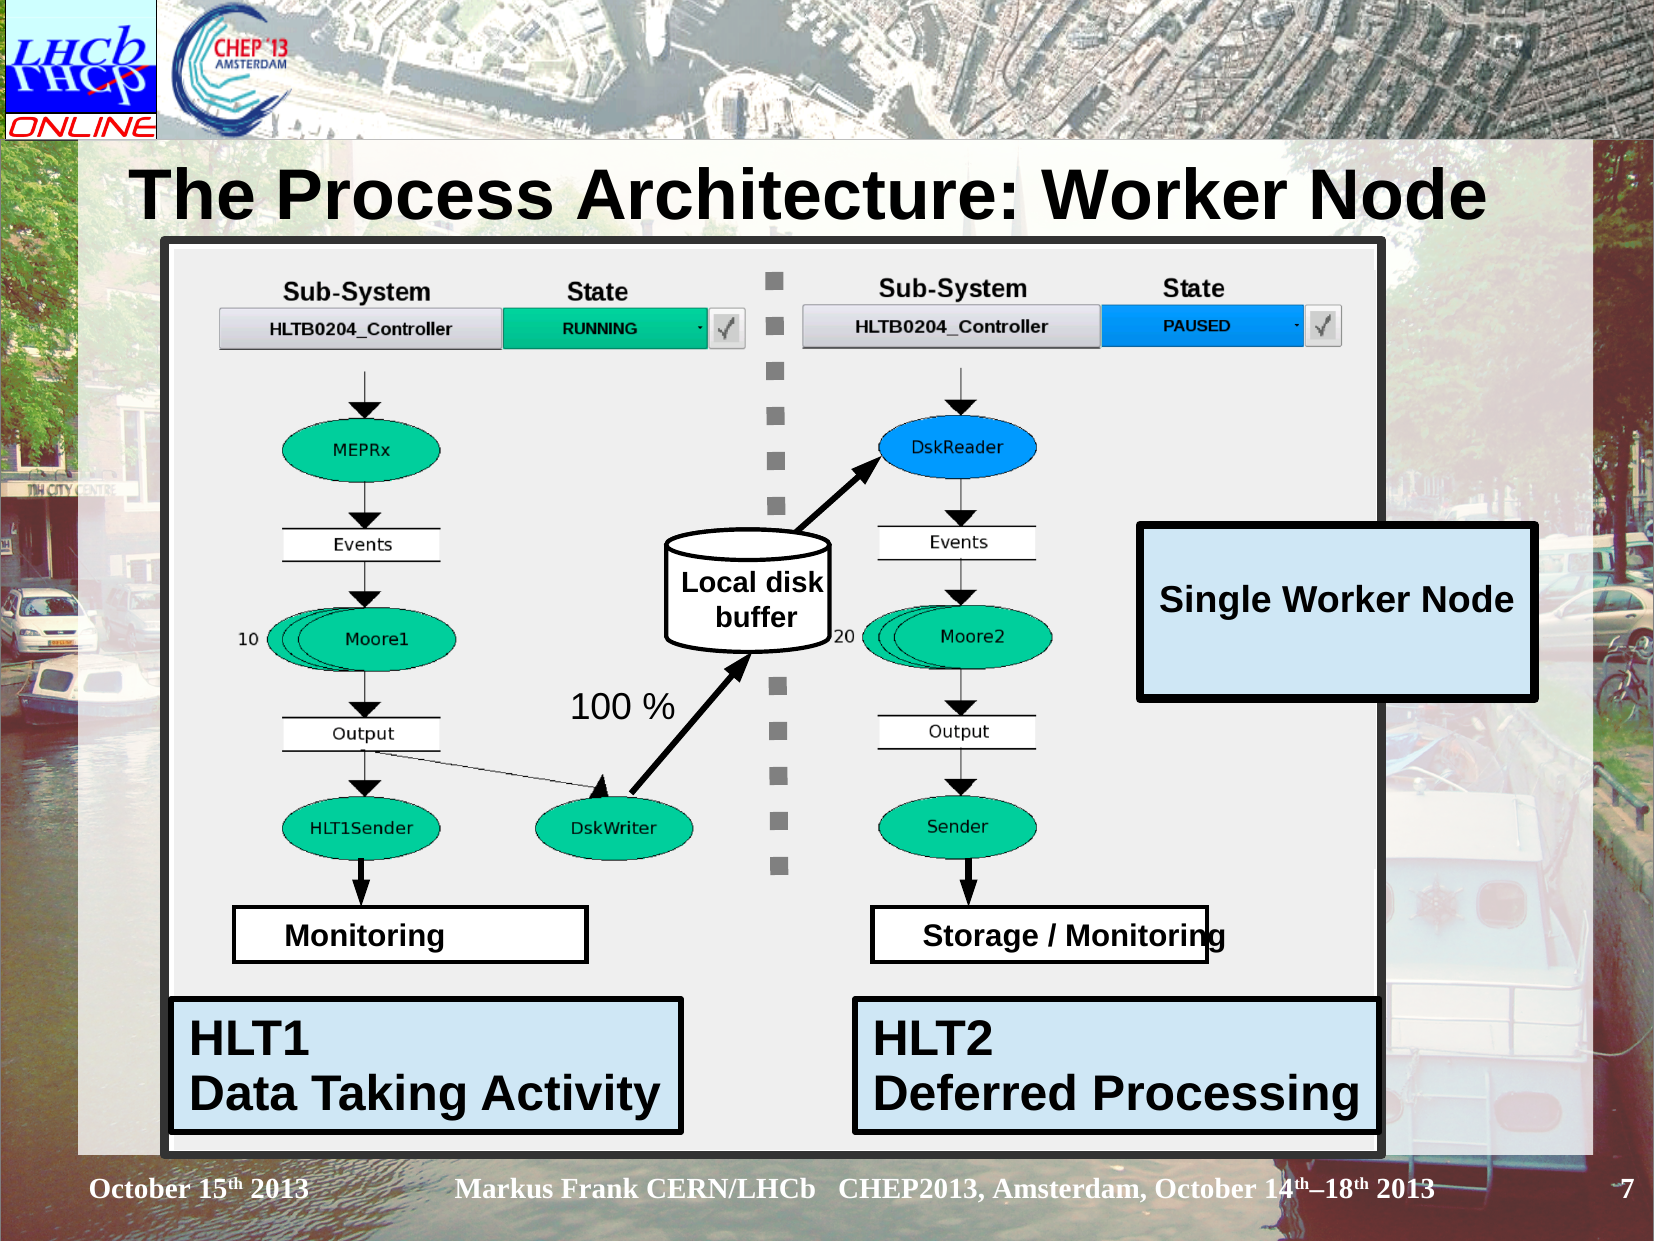

# The Process Architecture: Worker Node
Single Worker Node
Local disk
buffer
100 %
Monitoring
Storage / Monitoring
HLT1
Data Taking Activity
HLT2
Deferred Processing
7